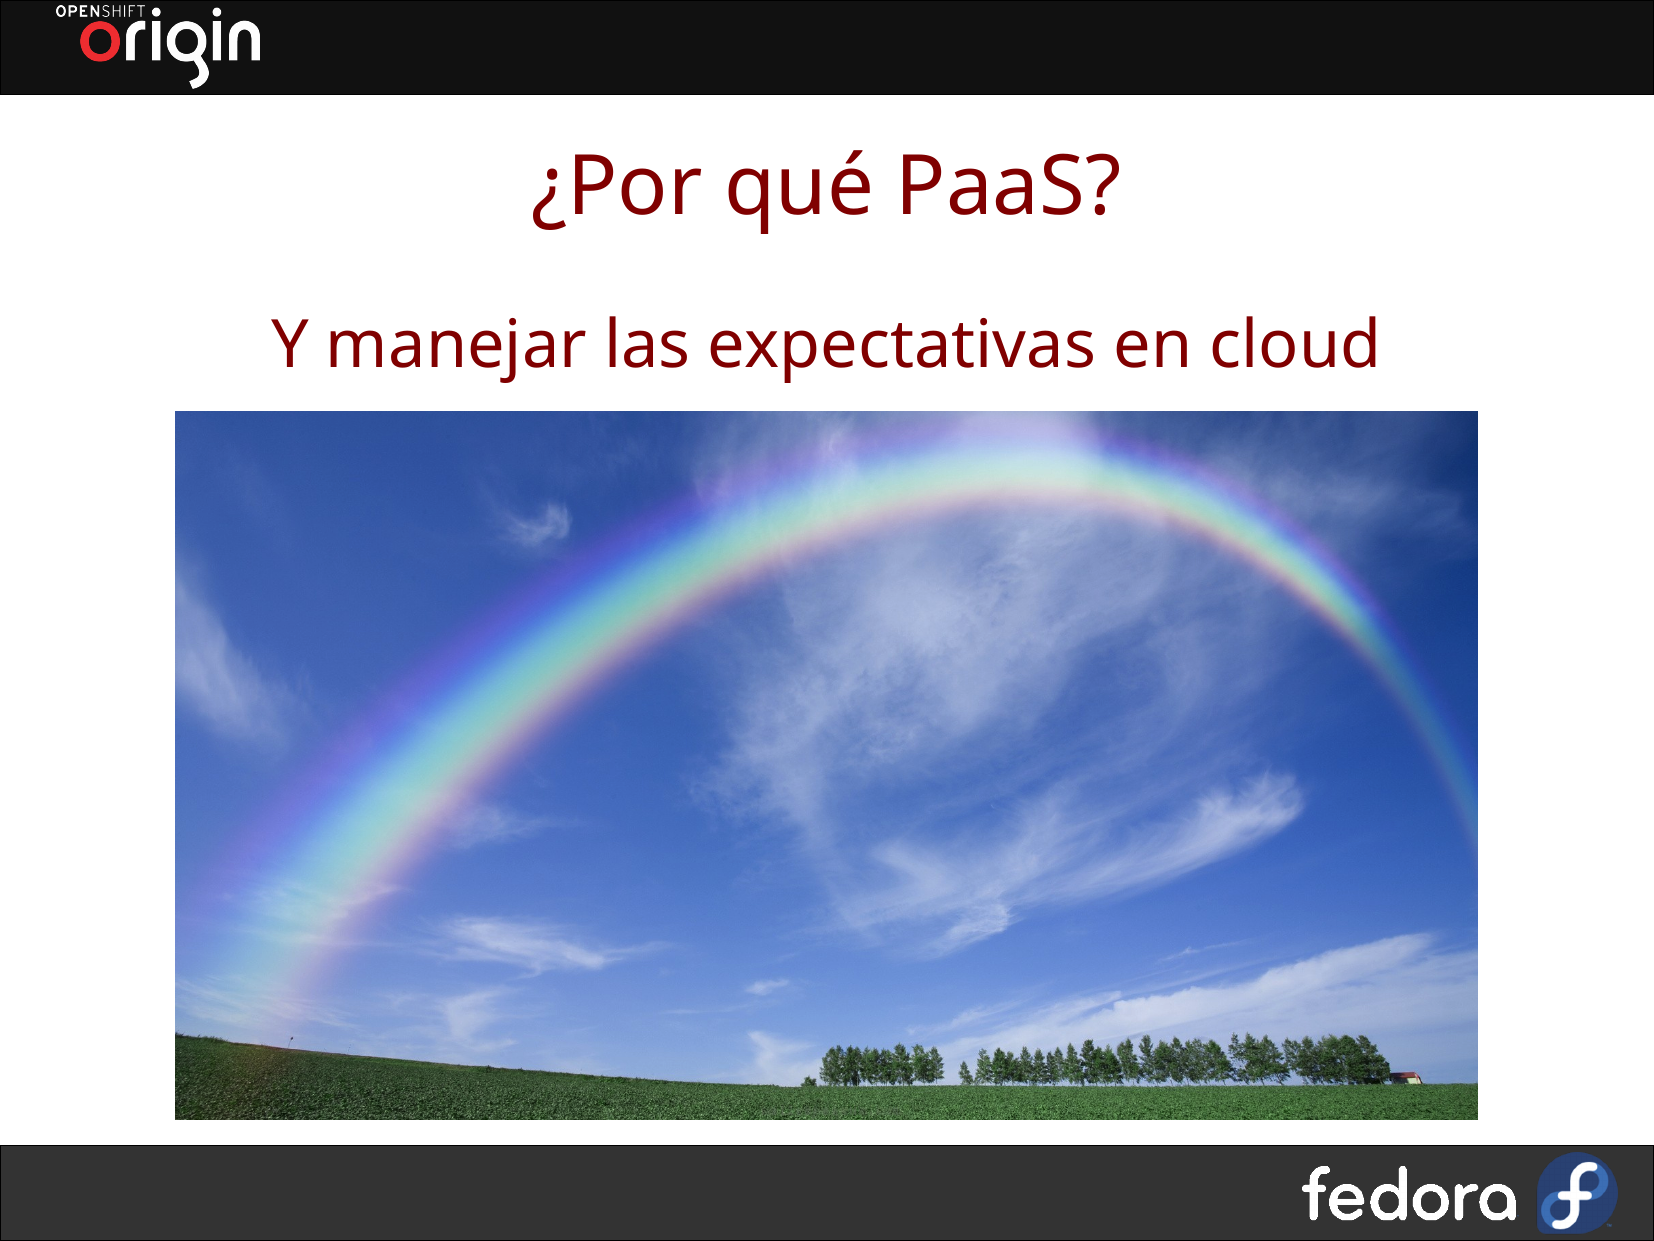

# ¿Por qué PaaS?
Y manejar las expectativas en cloud